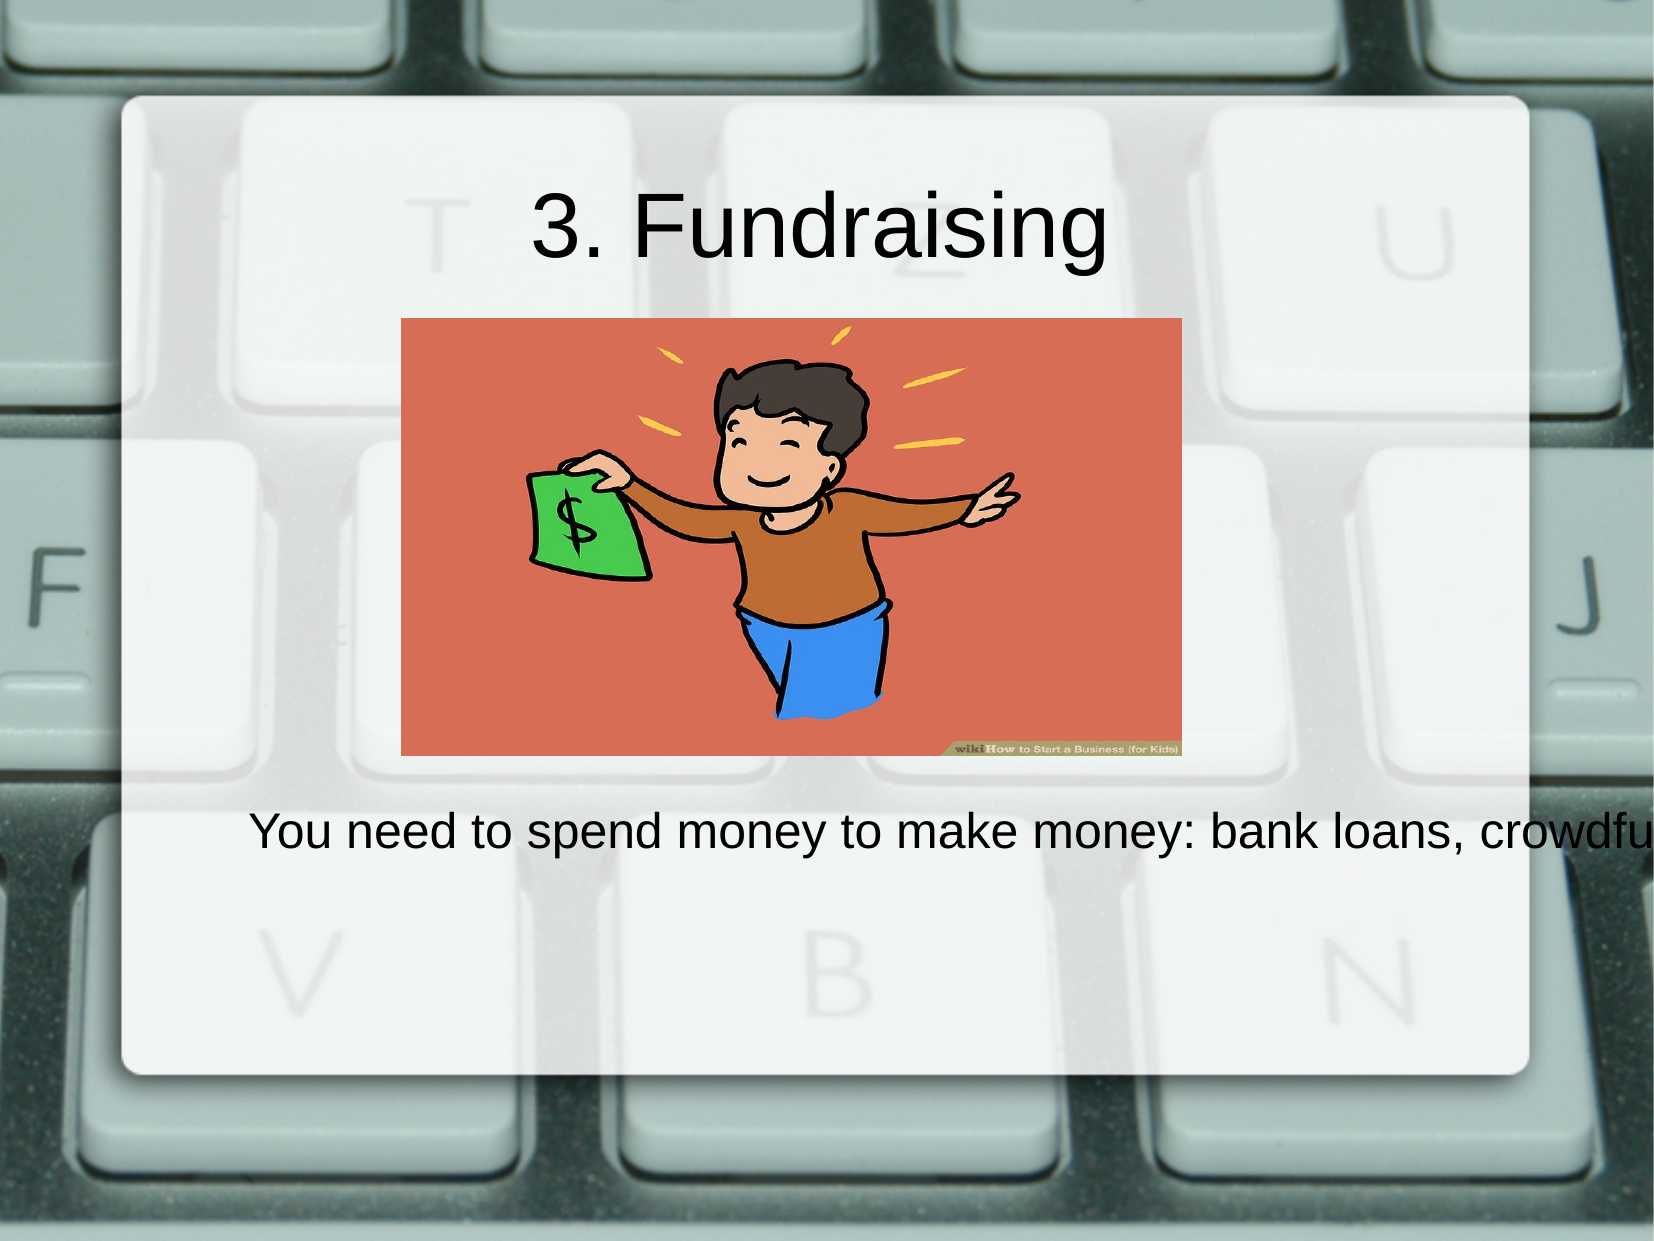

# 3. Fundraising
You need to spend money to make money: bank loans, crowdfunding, personal capital.